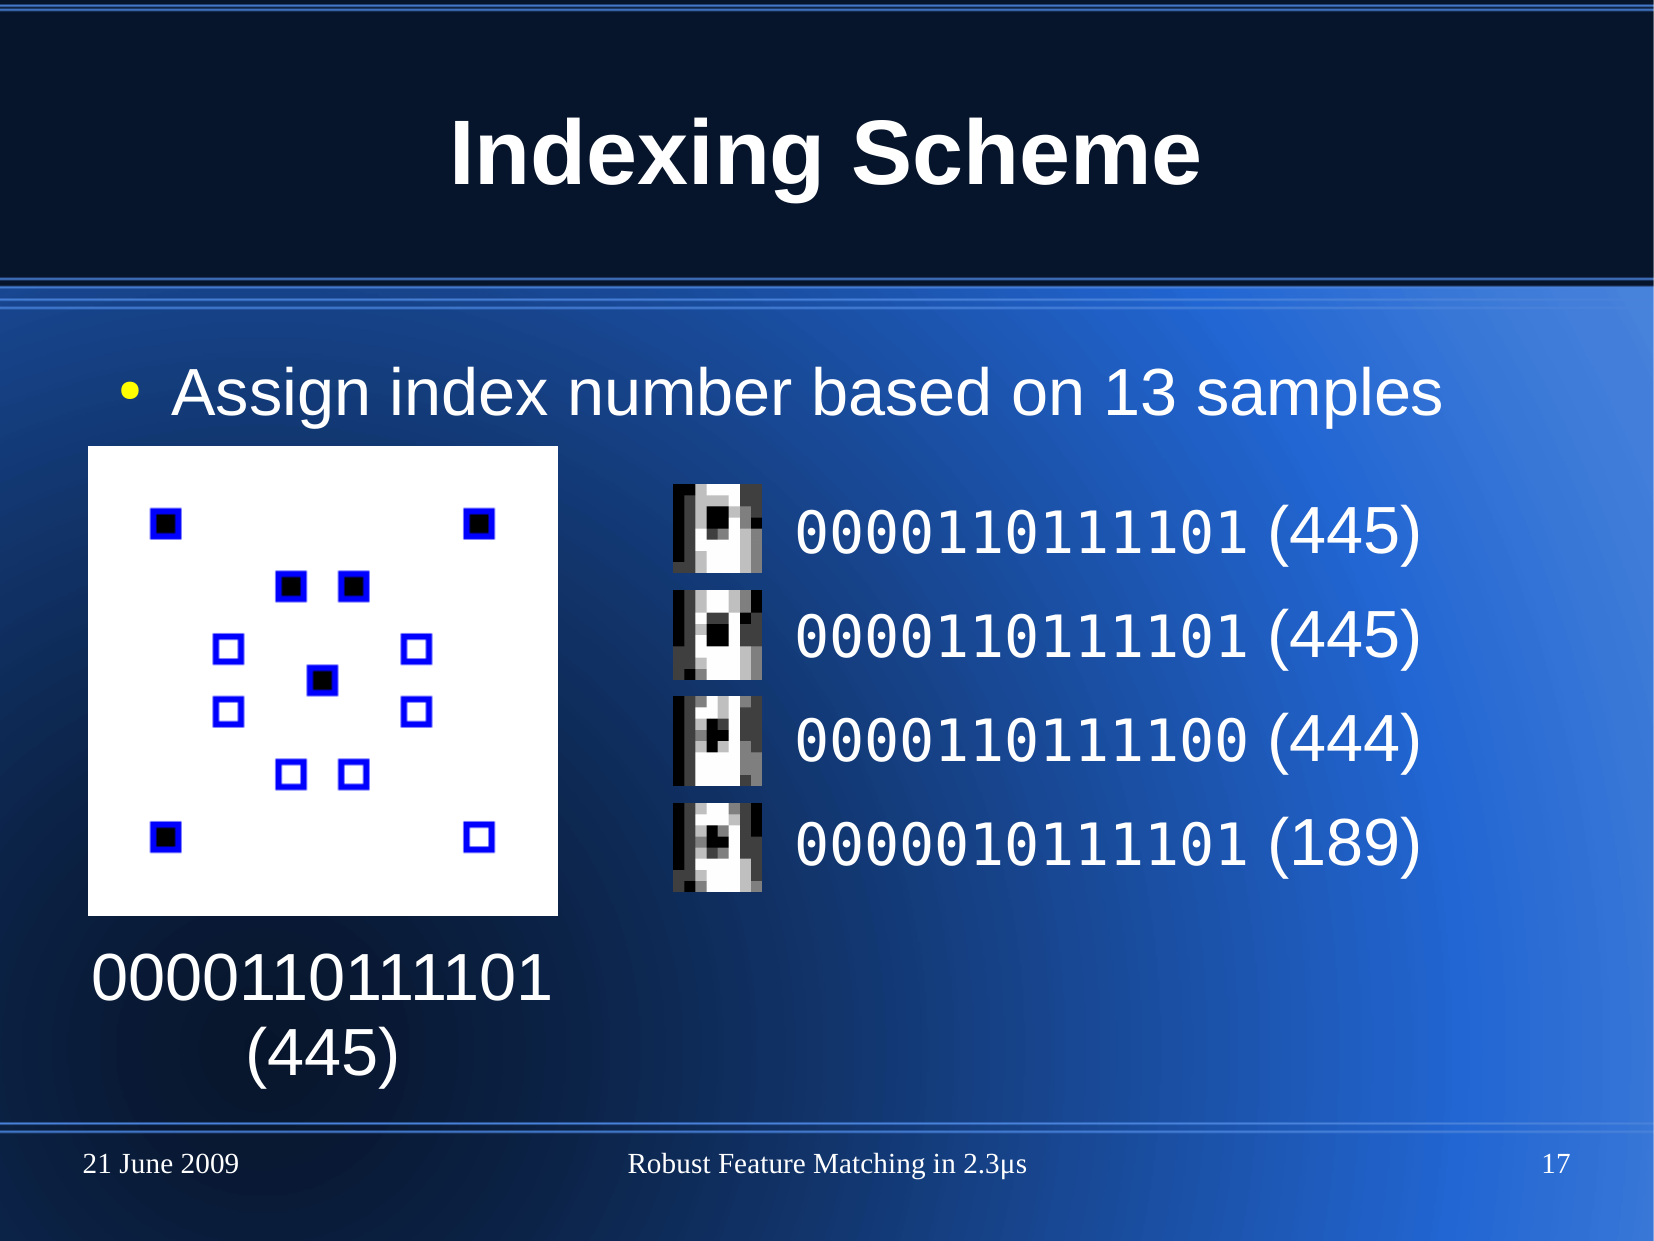

# Indexing Scheme
Assign index number based on 13 samples
0000110111101 (445)
0000110111101 (445)
0000110111100 (444)
0000010111101 (189)
0000110111101
(445)
21 June 2009
Robust Feature Matching in 2.3μs
17